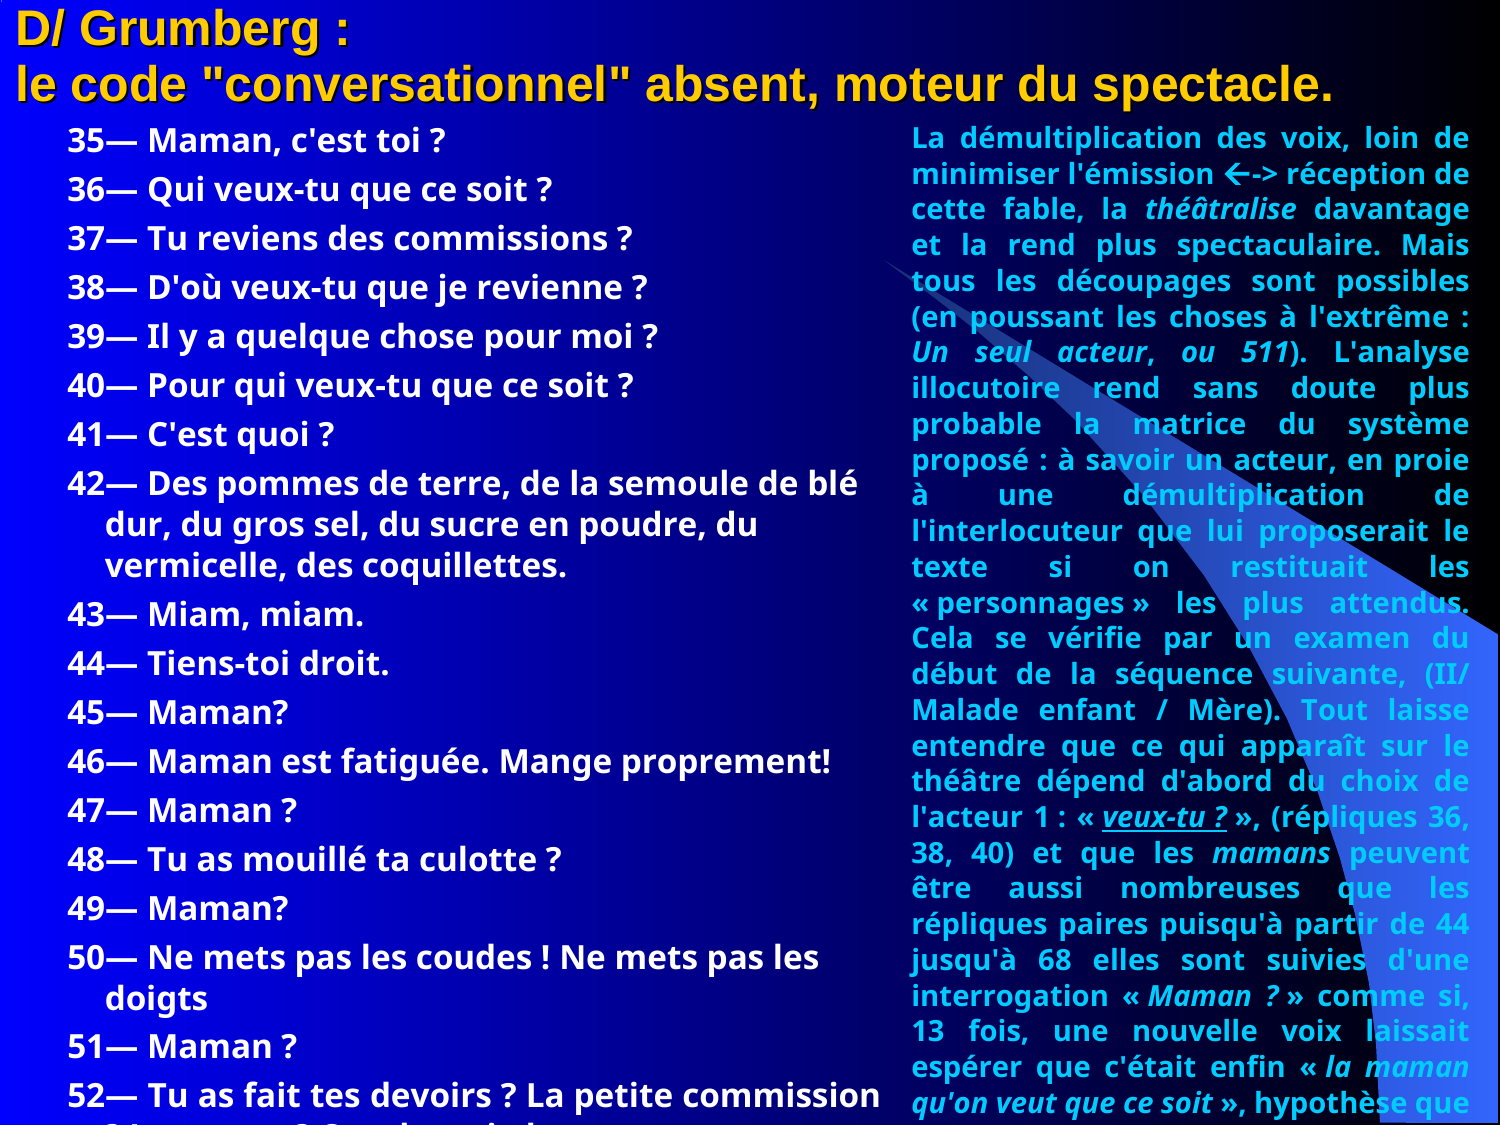

# D/ Grumberg : le code "conversationnel" absent, moteur du spectacle.
35— Maman, c'est toi ?
36— Qui veux-tu que ce soit ?
37— Tu reviens des commissions ?
38— D'où veux-tu que je revienne ?
39— Il y a quelque chose pour moi ?
40— Pour qui veux-tu que ce soit ?
41— C'est quoi ?
42— Des pommes de terre, de la semoule de blé dur, du gros sel, du sucre en poudre, du vermicelle, des coquillettes.
43— Miam, miam.
44— Tiens-toi droit.
45— Maman?
46— Maman est fatiguée. Mange proprement!
47— Maman ?
48— Tu as mouillé ta culotte ?
49— Maman?
50— Ne mets pas les coudes ! Ne mets pas les doigts
51— Maman ?
52— Tu as fait tes devoirs ? La petite commission ? La grosse ? Couche-toi, dors
53— Maman ? [...]
	La démultiplication des voix, loin de minimiser l'émission -> réception de cette fable, la théâtralise davantage et la rend plus spectaculaire. Mais tous les découpages sont possibles (en poussant les choses à l'extrême : Un seul acteur, ou 511). L'analyse illocutoire rend sans doute plus probable la matrice du système proposé : à savoir un acteur, en proie à une démultiplication de l'interlocuteur que lui proposerait le texte si on restituait les « personnages » les plus attendus. Cela se vérifie par un examen du début de la séquence suivante, (II/ Malade enfant / Mère). Tout laisse entendre que ce qui apparaît sur le théâtre dépend d'abord du choix de l'acteur 1 : « veux-tu ? », (répliques 36, 38, 40) et que les mamans peuvent être aussi nombreuses que les répliques paires puisqu'à partir de 44 jusqu'à 68 elles sont suivies d'une interrogation « Maman ? » comme si, 13 fois, une nouvelle voix laissait espérer que c'était enfin « la maman qu'on veut que ce soit », hypothèse que la réplique 81 « — Ma maman c'est pas ma maman ! », confirmera en début de « III/ Malade, adulte, Anesthésiste » :